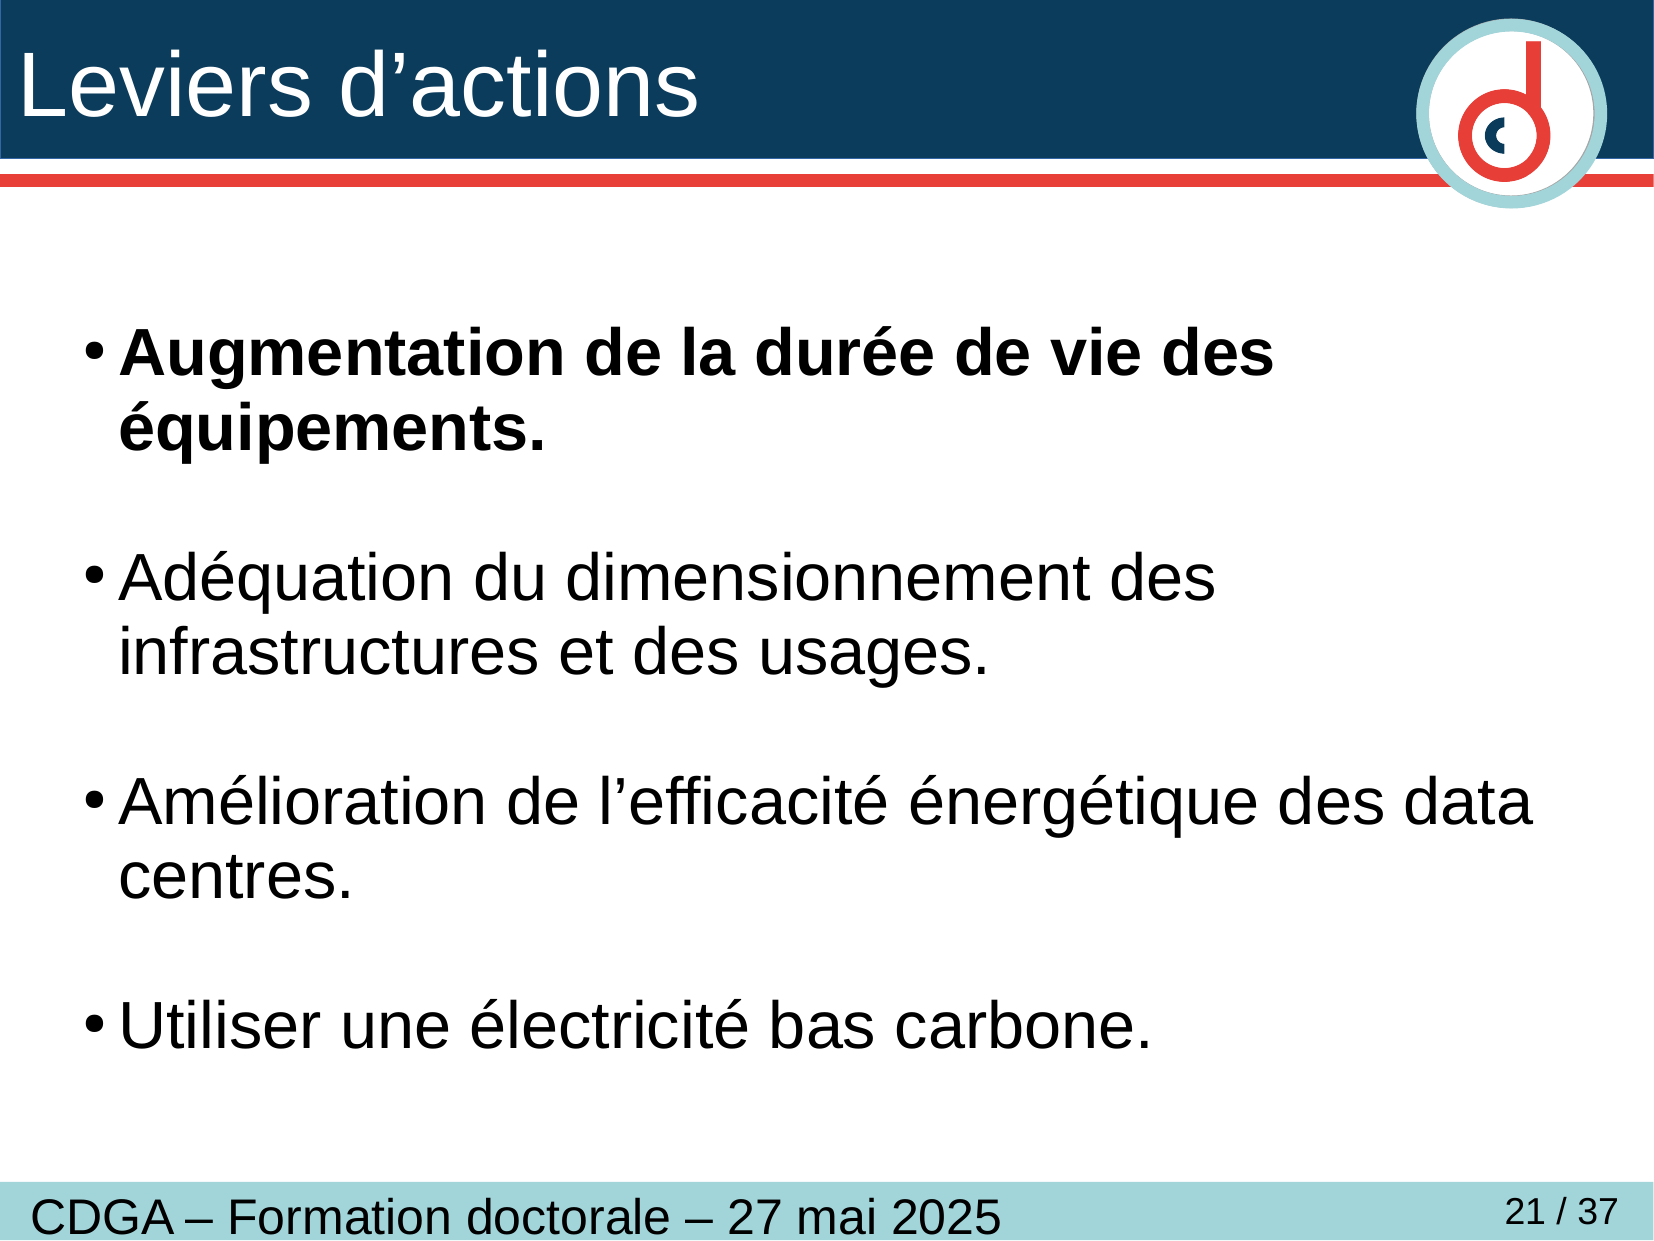

# Leviers d’actions
Augmentation de la durée de vie des équipements.
Adéquation du dimensionnement des infrastructures et des usages.
Amélioration de l’efficacité énergétique des data centres.
Utiliser une électricité bas carbone.